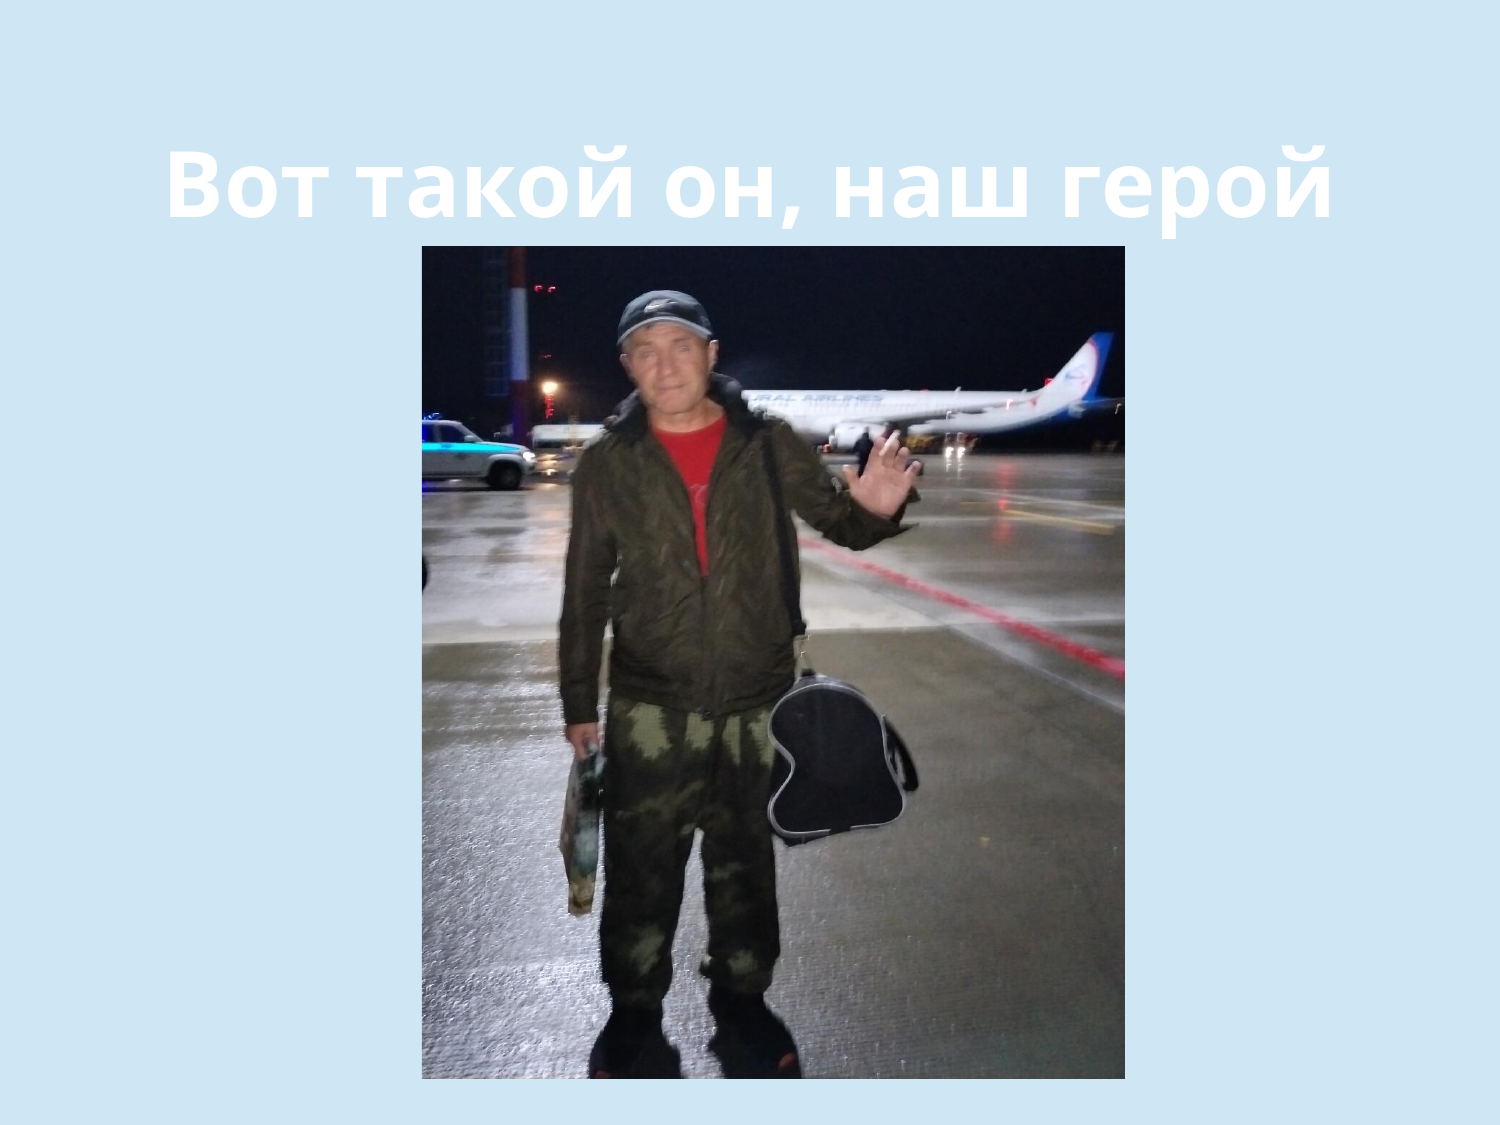

# Вот такой он, наш герой Дима!